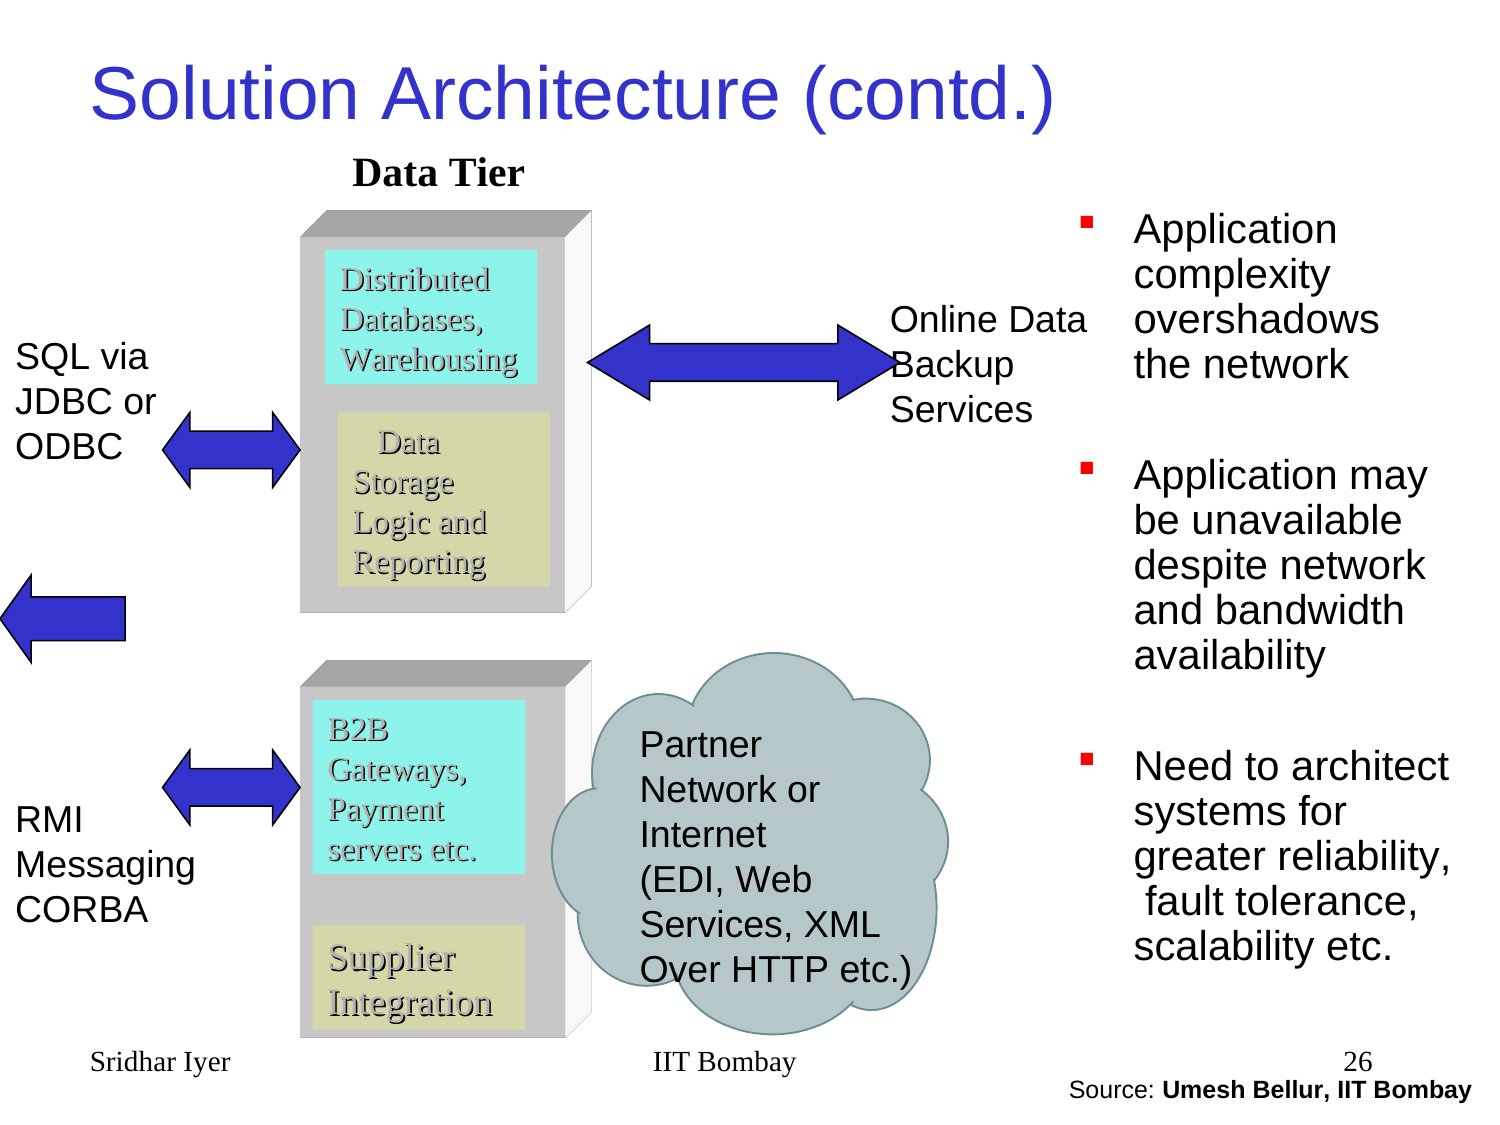

# Solution Architecture (contd.)
Data Tier
Distributed
Databases,
Warehousing
Online Data
Backup
Services
SQL via
JDBC or
ODBC
 Data Storage Logic and
Reporting
B2B Gateways,
Payment servers etc.
Partner
Network or Internet
(EDI, Web
Services, XML
Over HTTP etc.)
RMI
Messaging
CORBA
Supplier Integration
Application complexity overshadows the network
Application may be unavailable despite network and bandwidth availability
Need to architect systems for greater reliability, fault tolerance, scalability etc.
Sridhar Iyer
IIT Bombay
26
Source: Umesh Bellur, IIT Bombay